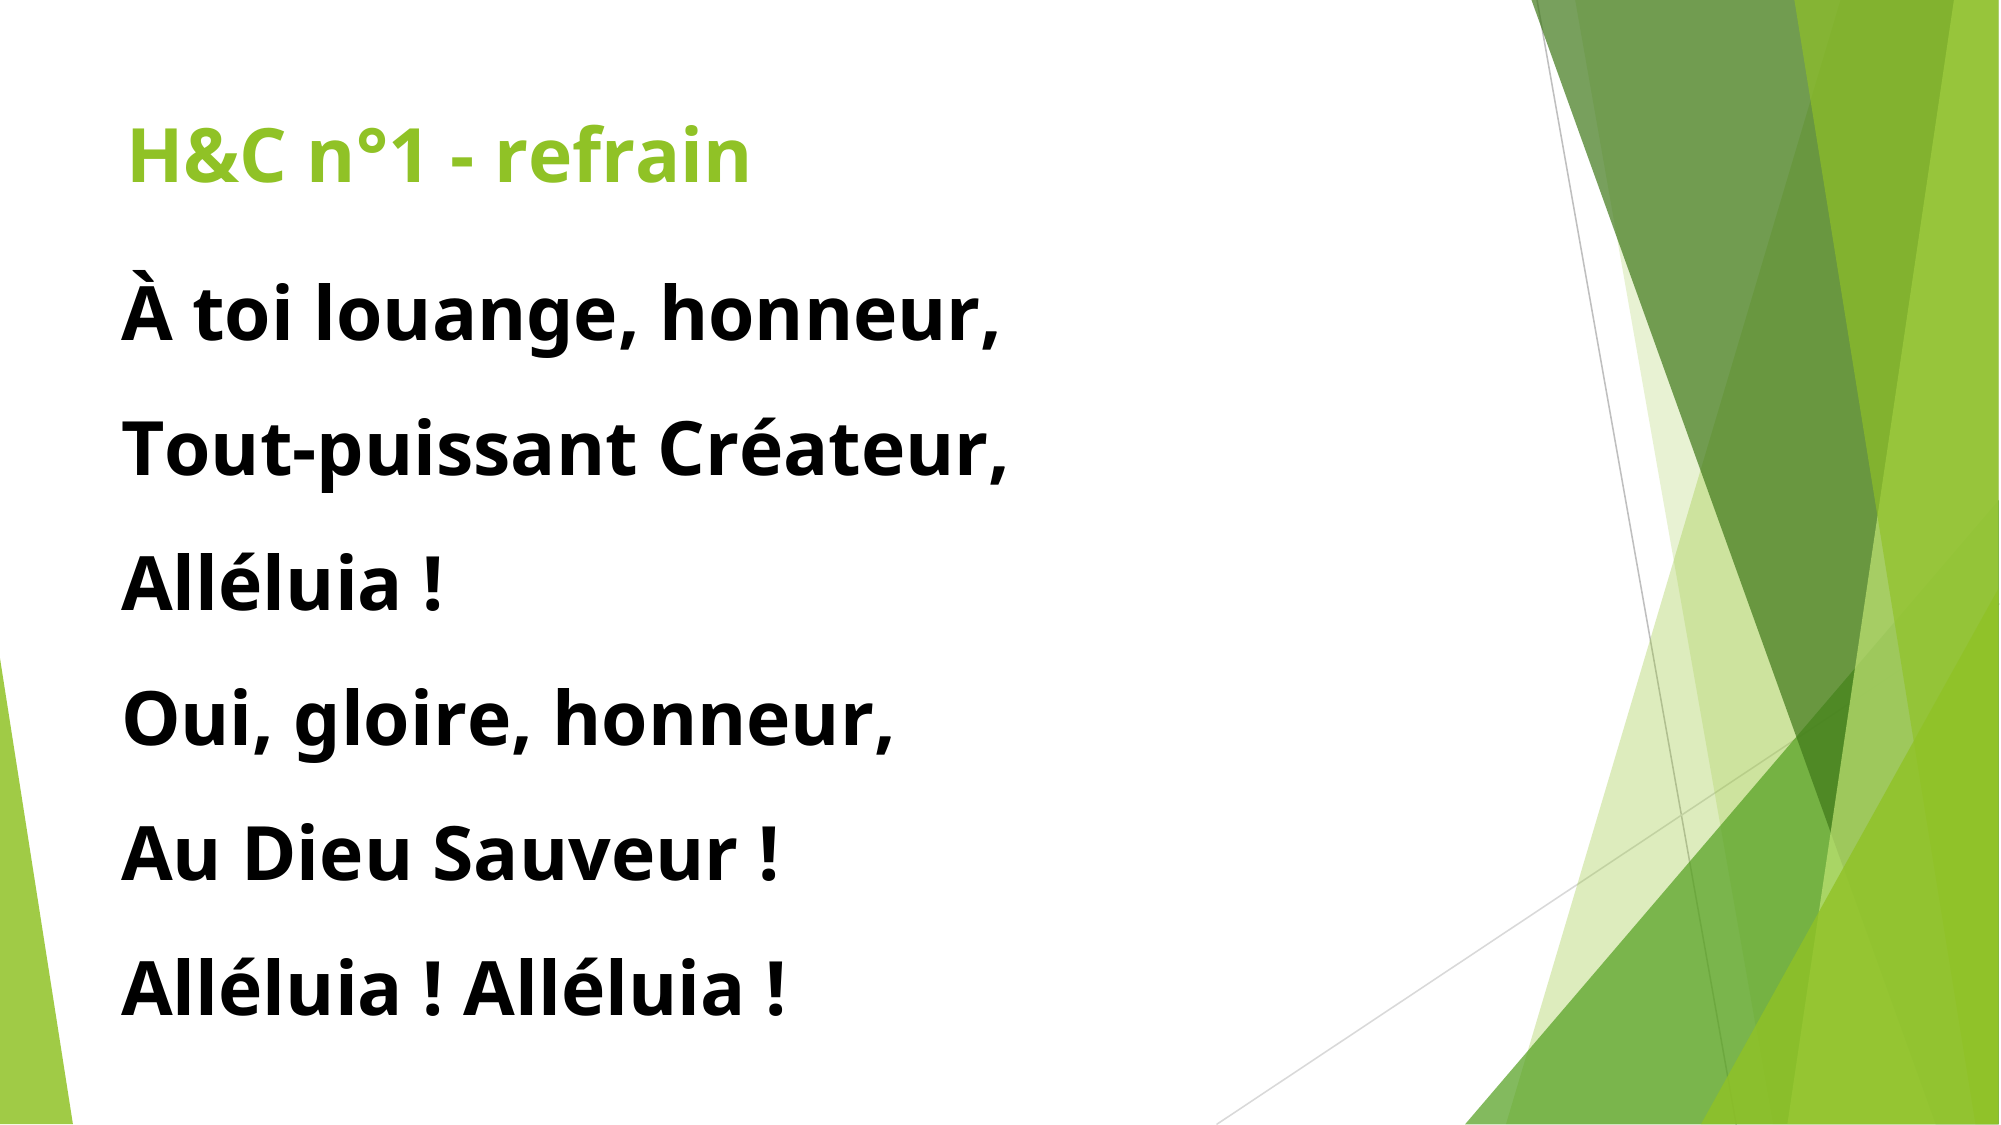

H&C n°1 - refrain
À toi louange, honneur,
Tout-puissant Créateur,
Alléluia !
Oui, gloire, honneur,
Au Dieu Sauveur !
Alléluia ! Alléluia !